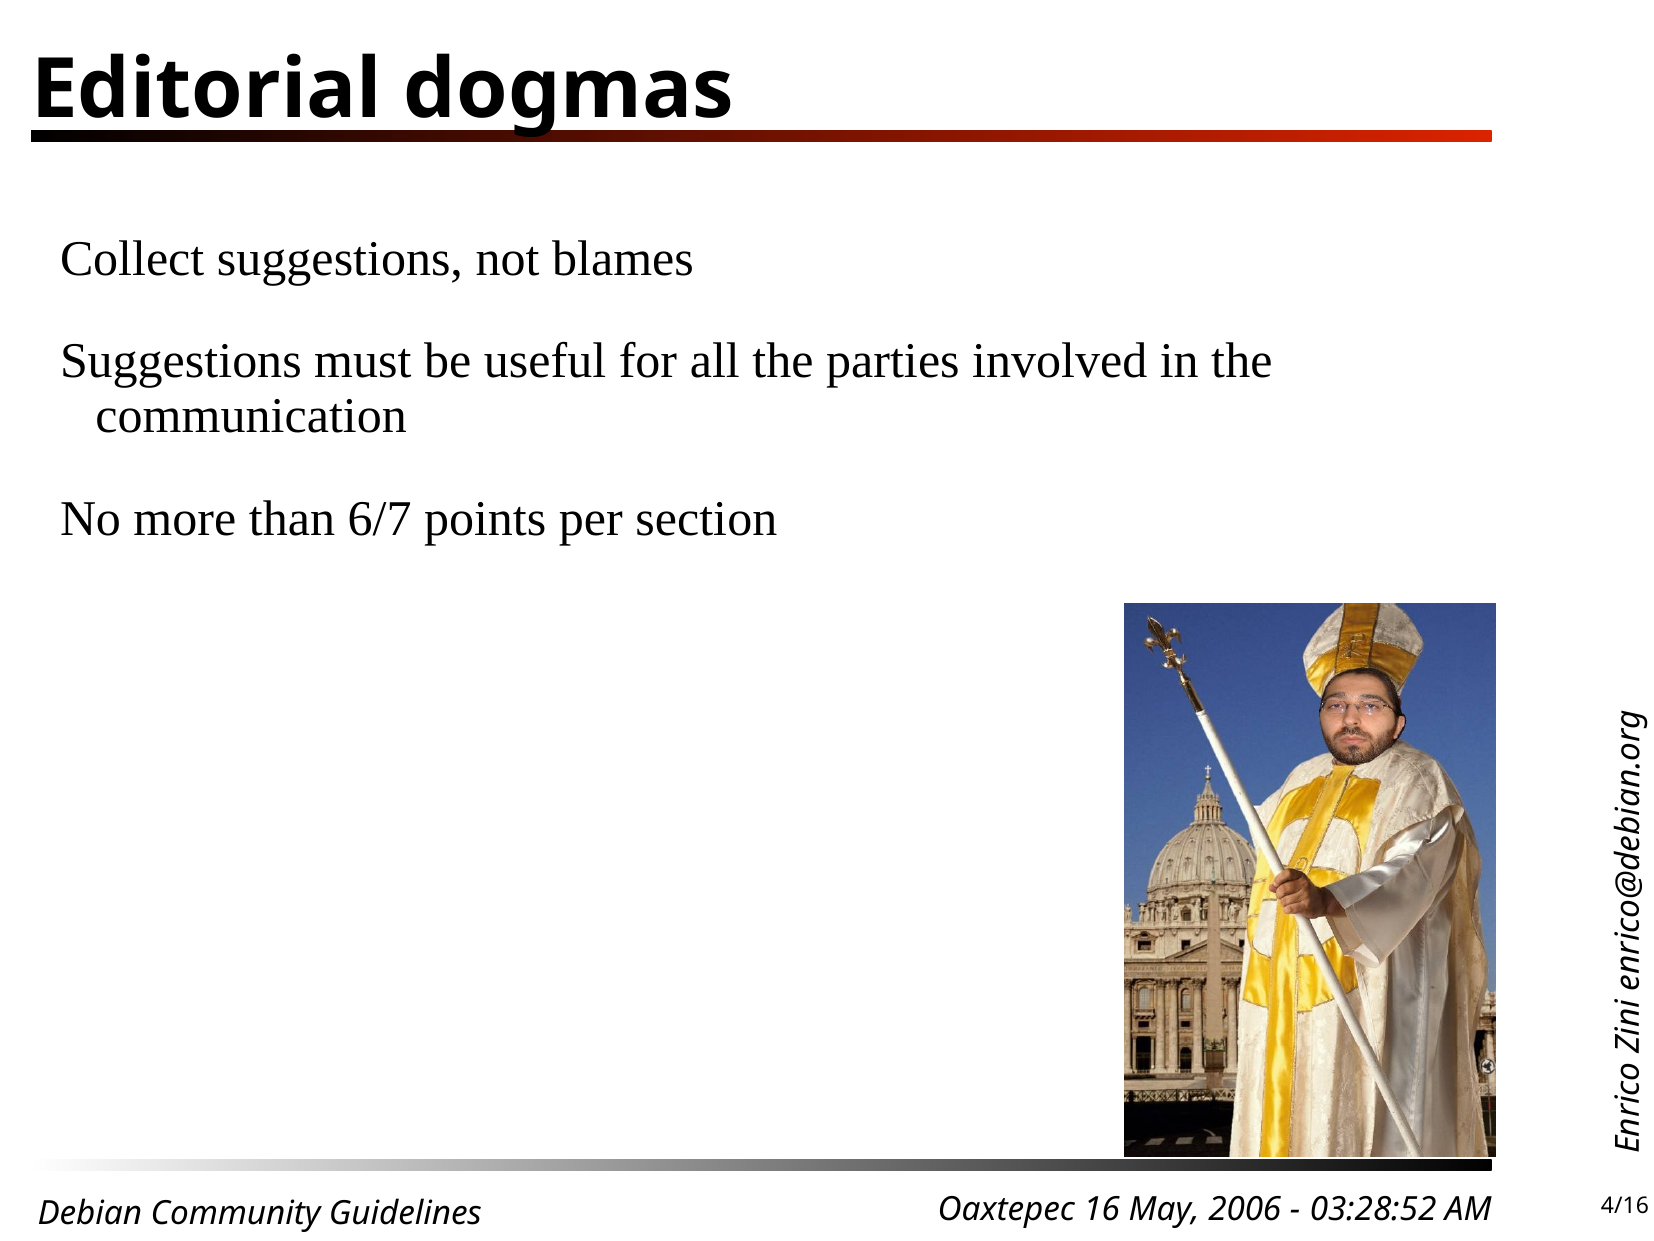

Editorial dogmas
Collect suggestions, not blames
Suggestions must be useful for all the parties involved in the communication
No more than 6/7 points per section